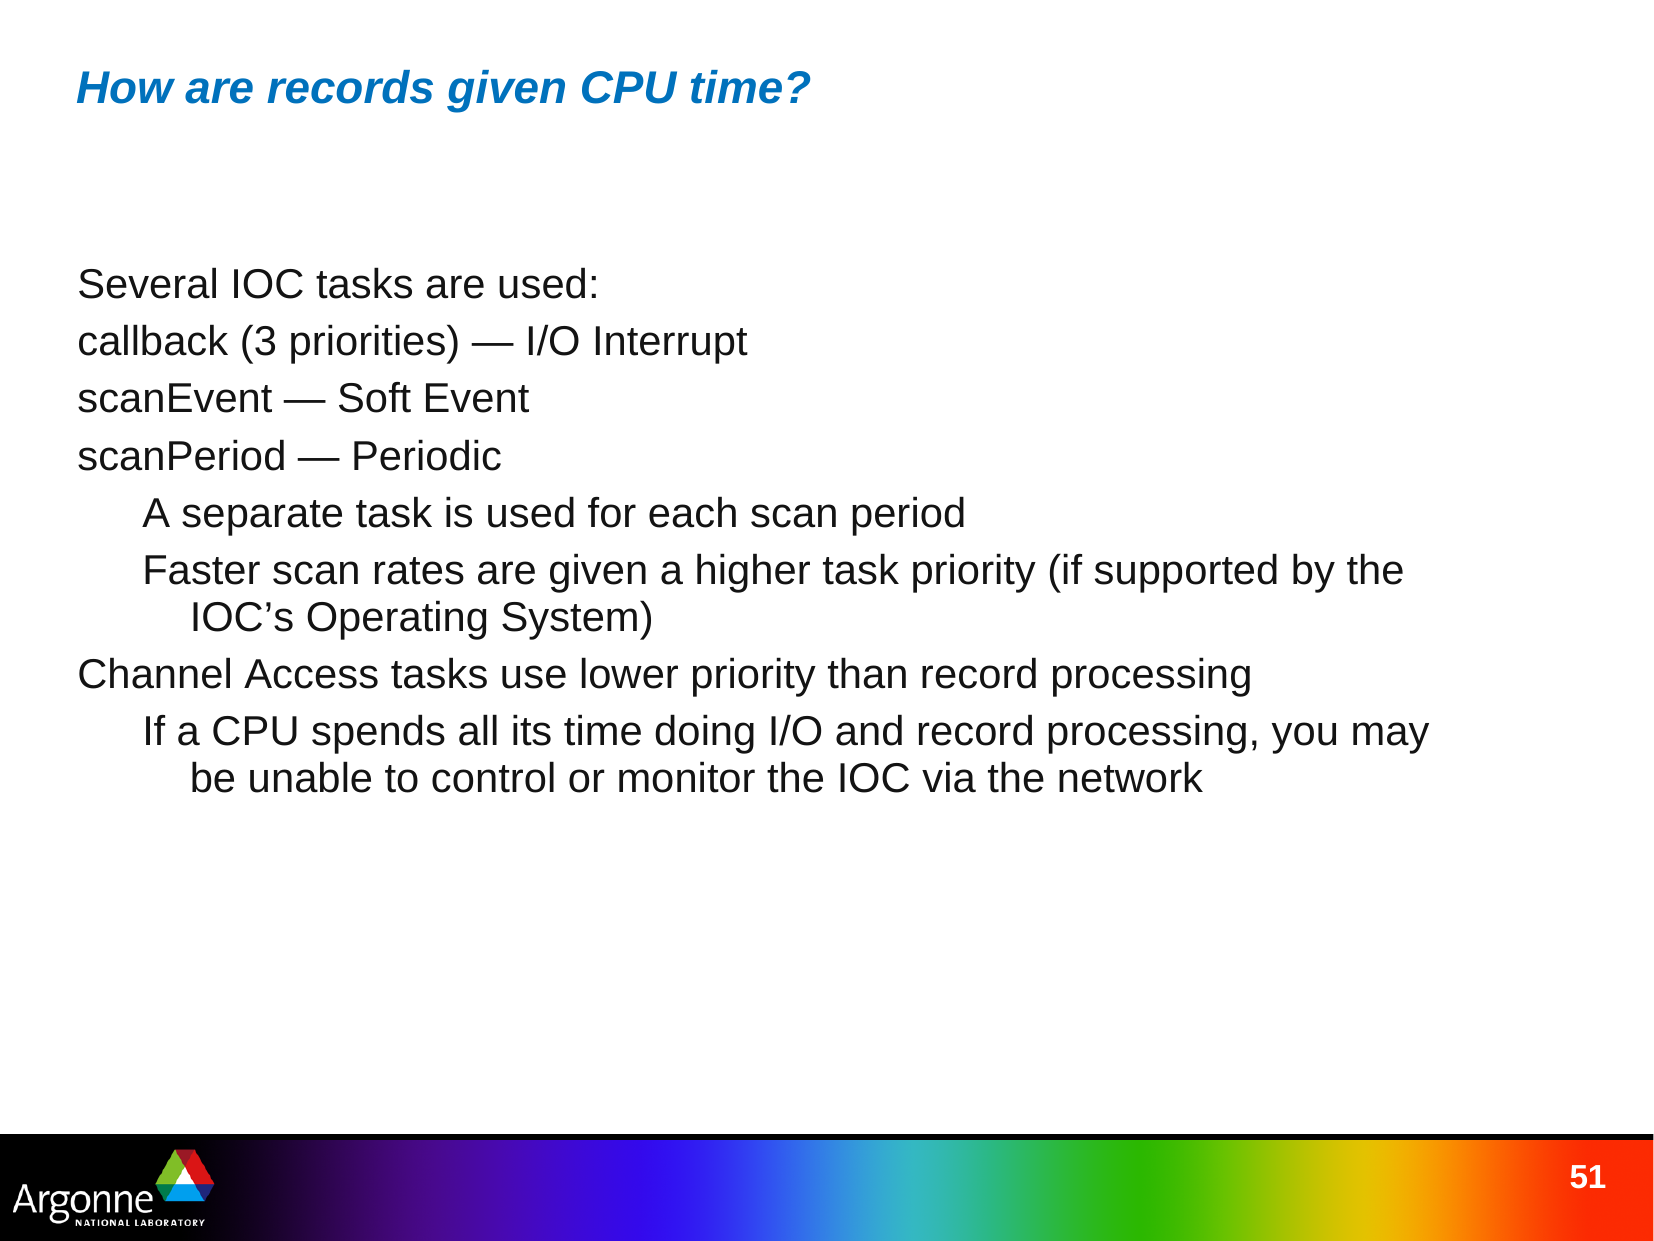

# How are records given CPU time?
Several IOC tasks are used:
callback (3 priorities) — I/O Interrupt
scanEvent — Soft Event
scanPeriod — Periodic
A separate task is used for each scan period
Faster scan rates are given a higher task priority (if supported by the IOC’s Operating System)
Channel Access tasks use lower priority than record processing
If a CPU spends all its time doing I/O and record processing, you may be unable to control or monitor the IOC via the network
51